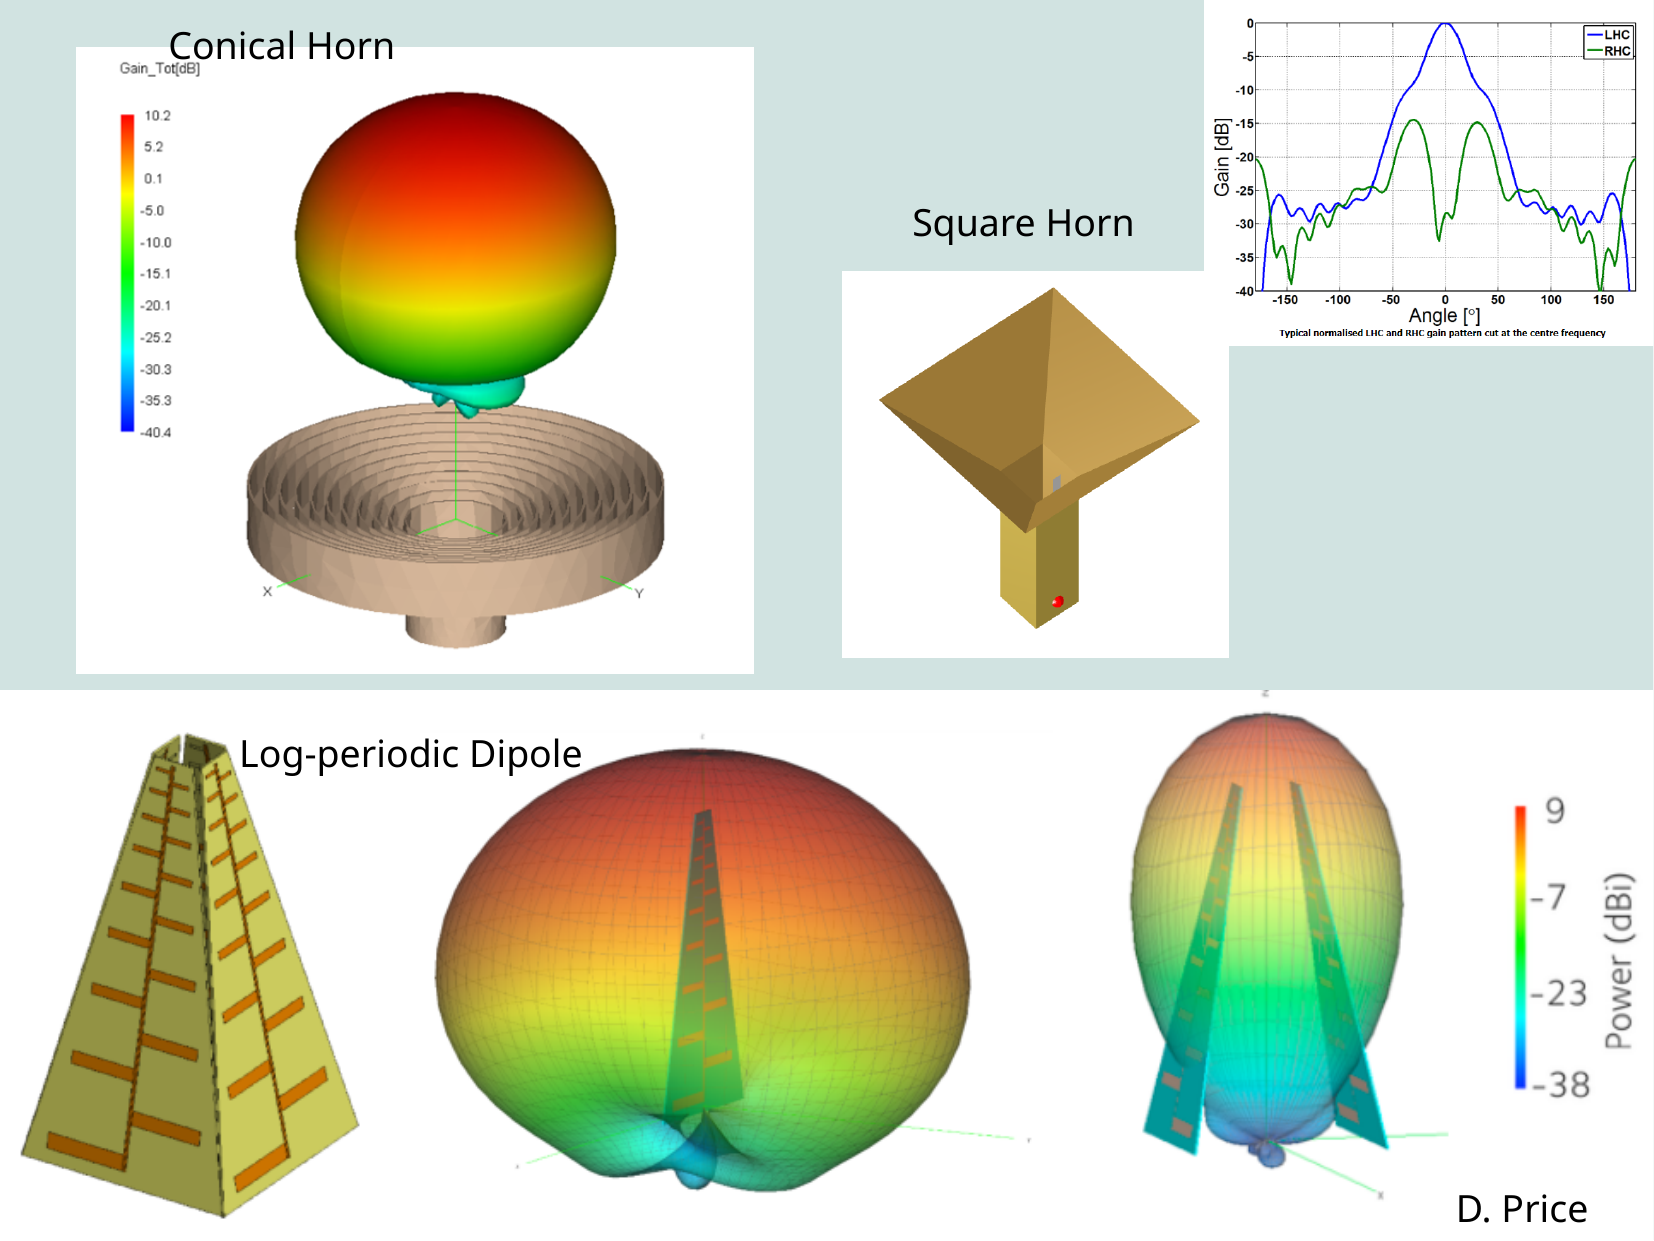

Conical Horn
Square Horn
Log-periodic Dipole
D. Price
NASSP 2016
56